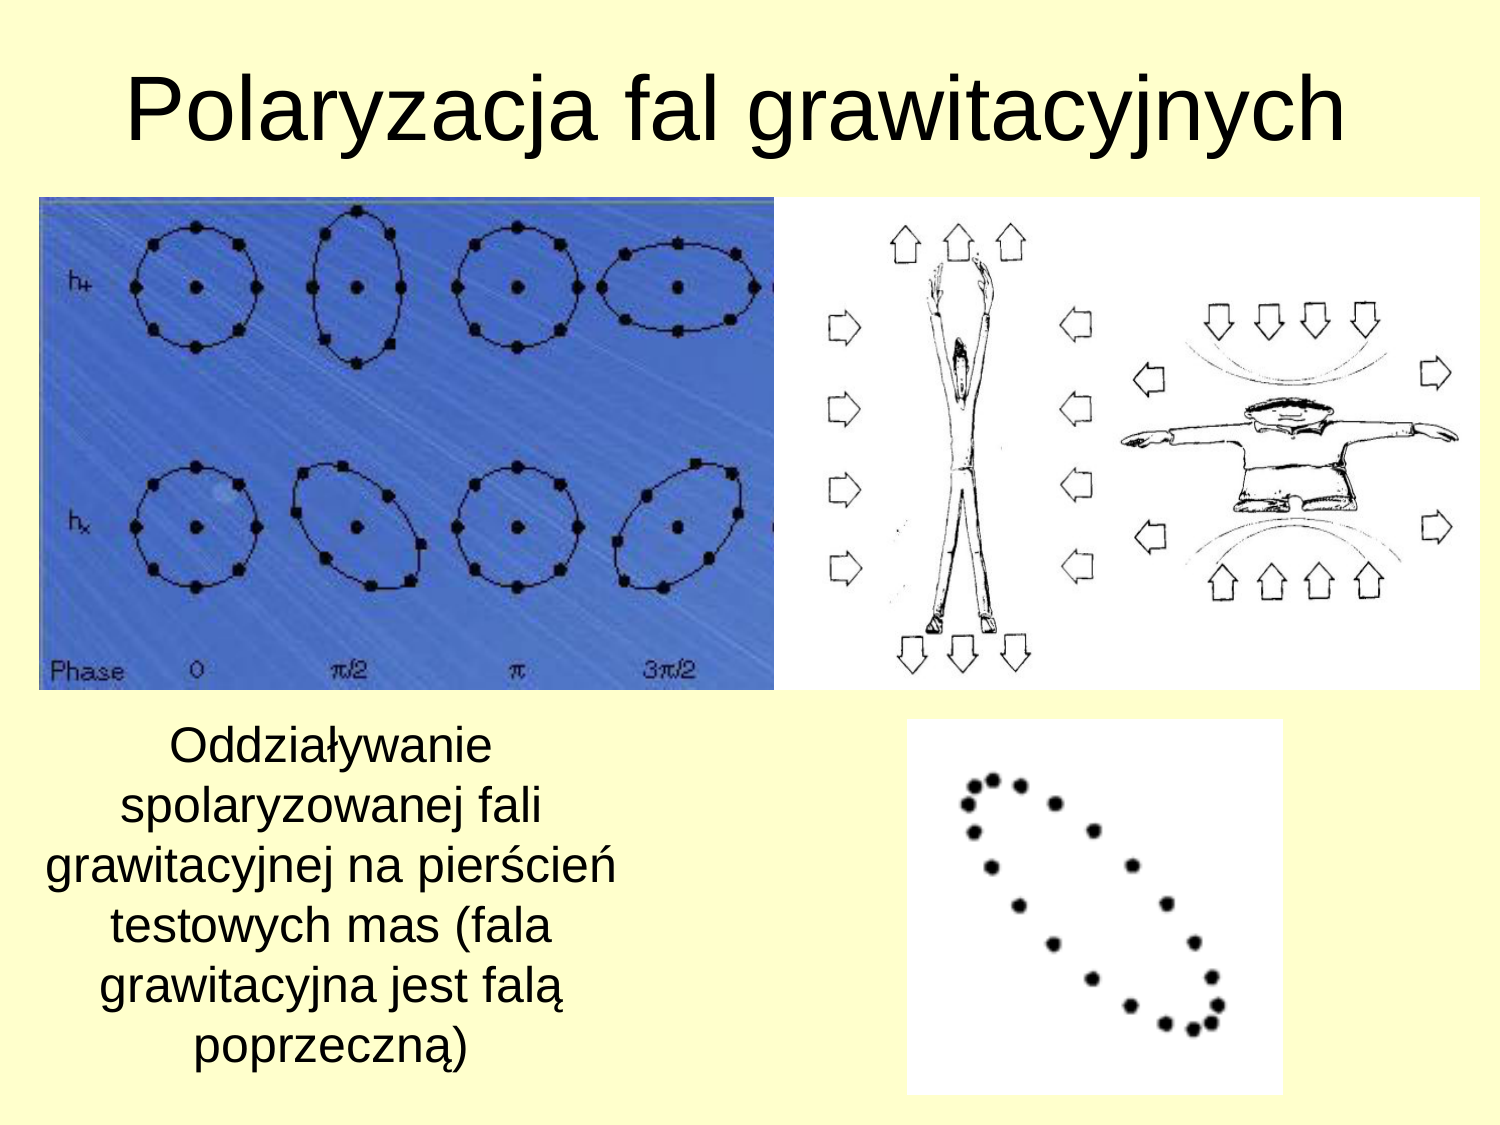

# Polaryzacja fal grawitacyjnych
Oddziaływanie spolaryzowanej fali grawitacyjnej na pierścień testowych mas (fala grawitacyjna jest falą poprzeczną)